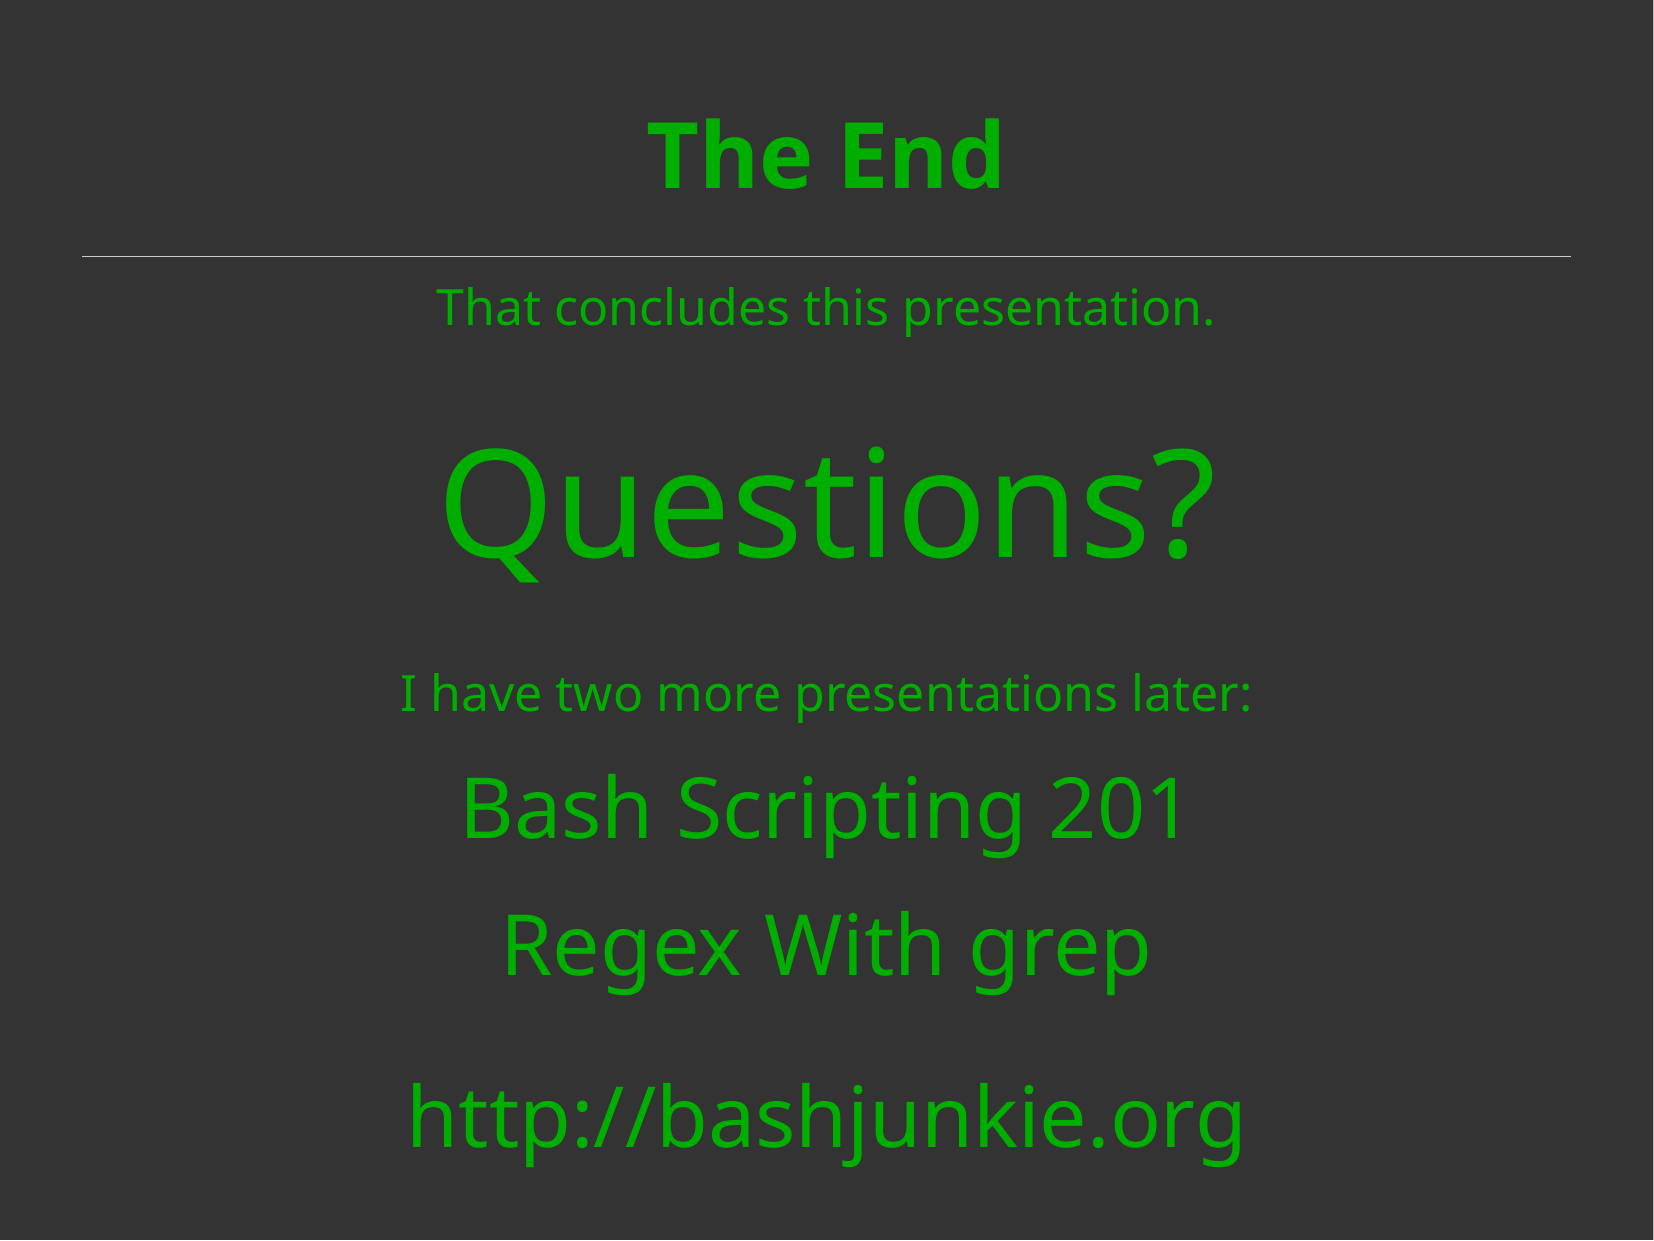

# The End
That concludes this presentation.
Questions?
I have two more presentations later:
Bash Scripting 201
Regex With grep
http://bashjunkie.org